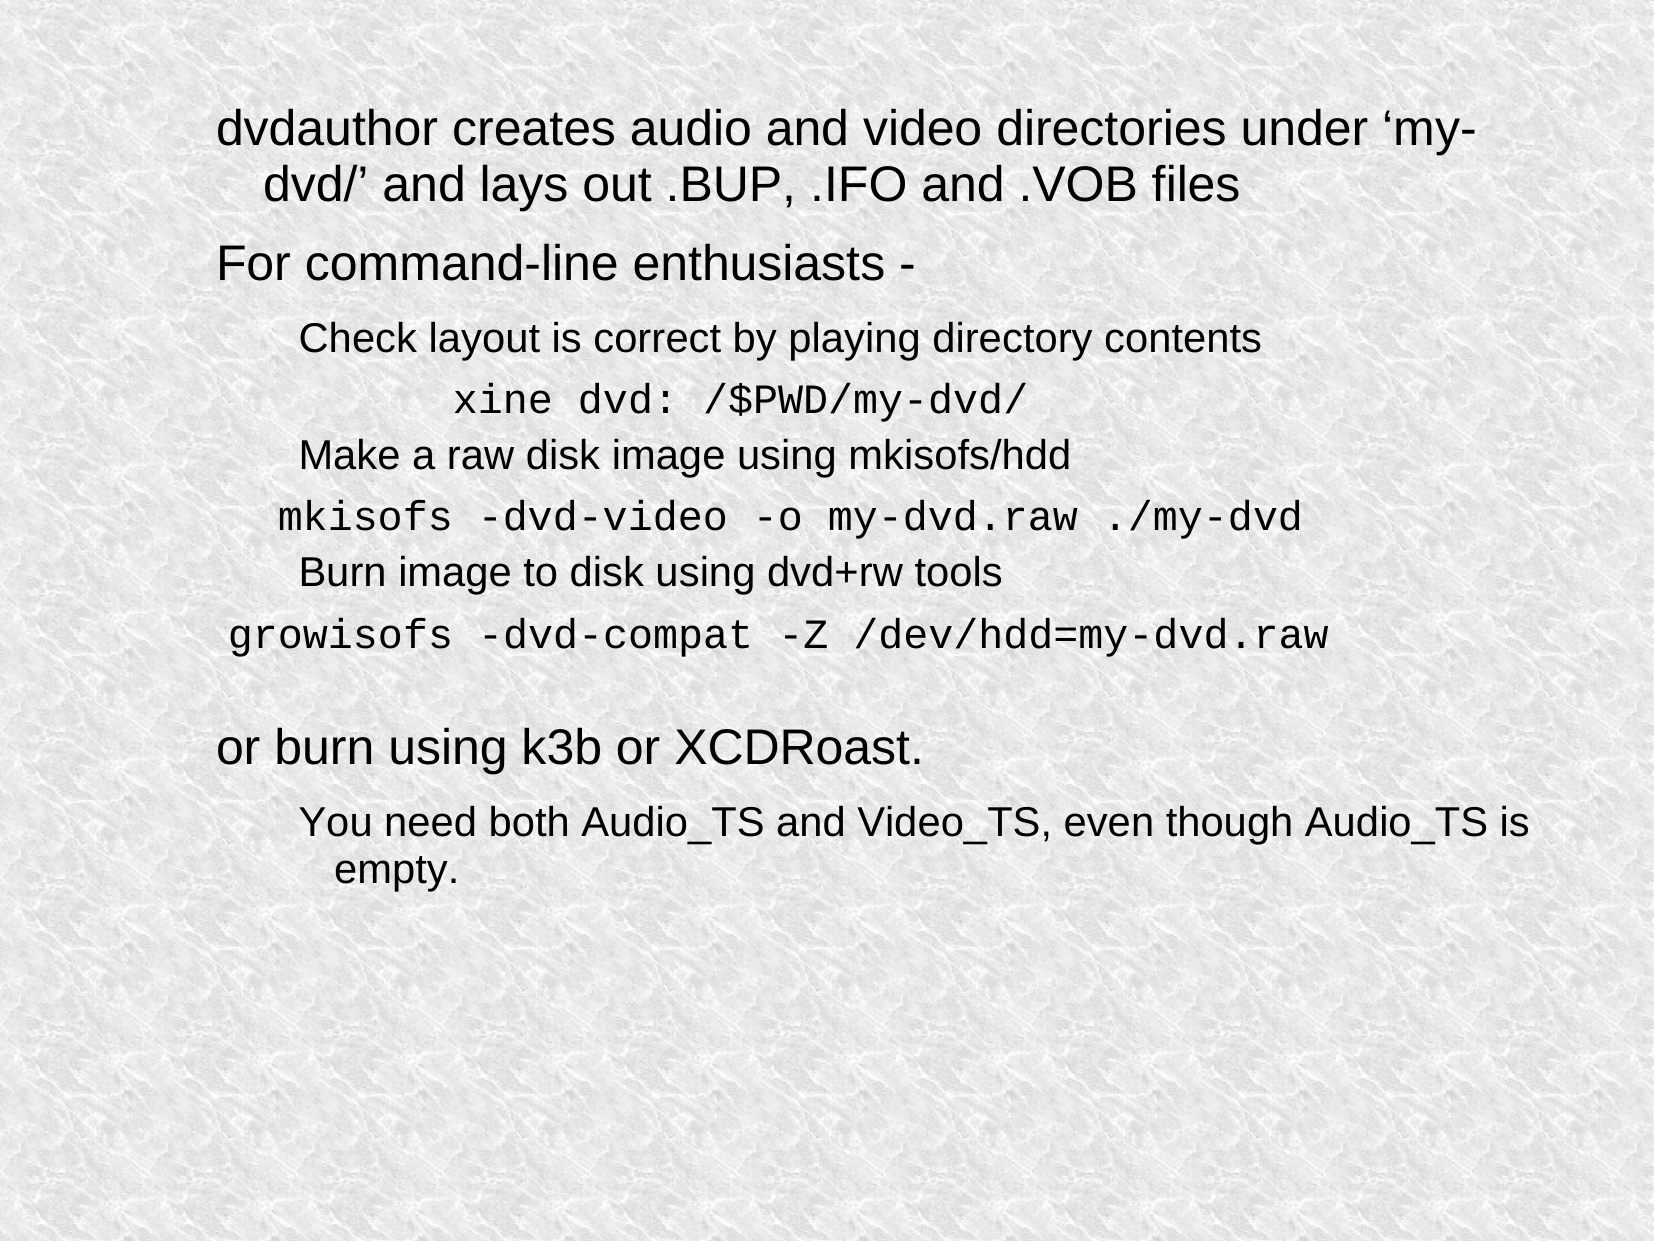

# dvdauthor creates audio and video directories under ‘my-dvd/’ and lays out .BUP, .IFO and .VOB files
For command-line enthusiasts -
Check layout is correct by playing directory contents
 xine dvd: /$PWD/my-dvd/
Make a raw disk image using mkisofs/hdd
 mkisofs -dvd-video -o my-dvd.raw ./my-dvd
Burn image to disk using dvd+rw tools
growisofs -dvd-compat -Z /dev/hdd=my-dvd.raw
or burn using k3b or XCDRoast.
You need both Audio_TS and Video_TS, even though Audio_TS is empty.